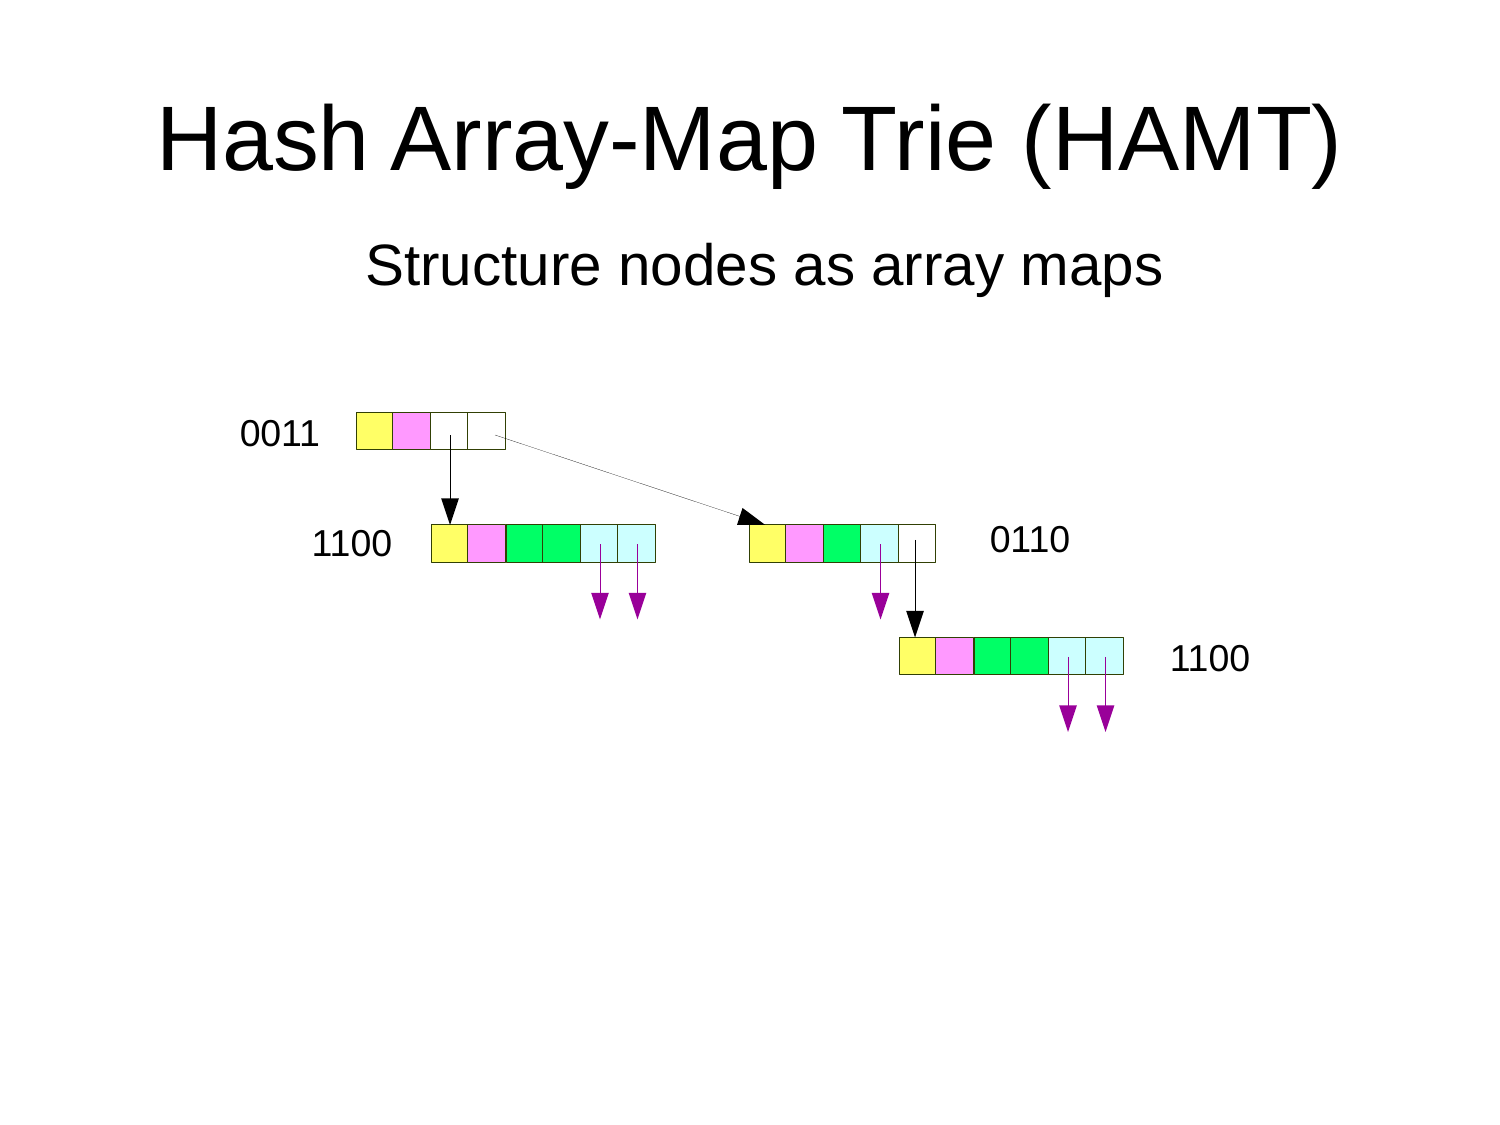

# Hash Array-Map Trie (HAMT)
Structure nodes as array maps
0011
0110
1100
1100